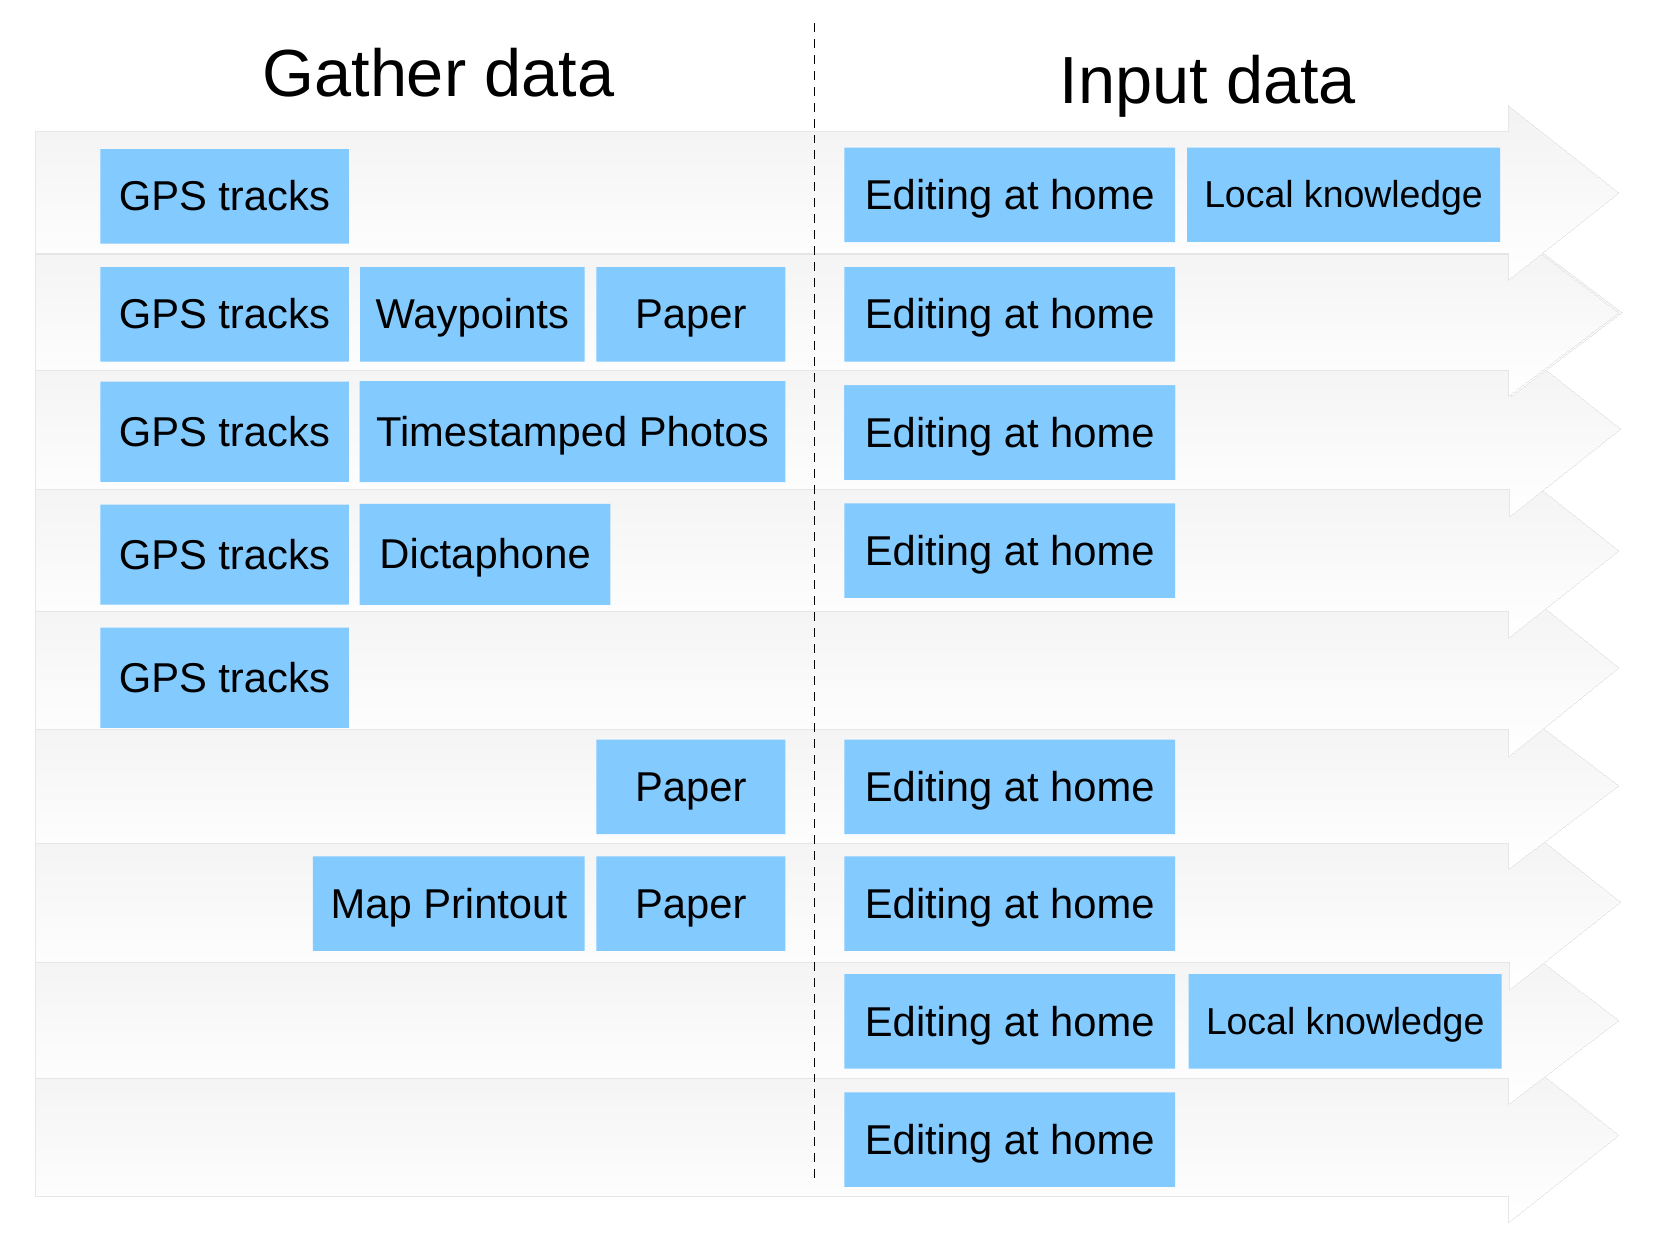

Gather data
Input data
Editing at home
Local knowledge
GPS tracks
GPS tracks
Waypoints
Paper
Editing at home
Timestamped Photos
GPS tracks
Editing at home
Editing at home
Editing at home
Dictaphone
GPS tracks
GPS tracks
Paper
Editing at home
Map Printout
Paper
Editing at home
Editing at home
Local knowledge
Editing at home